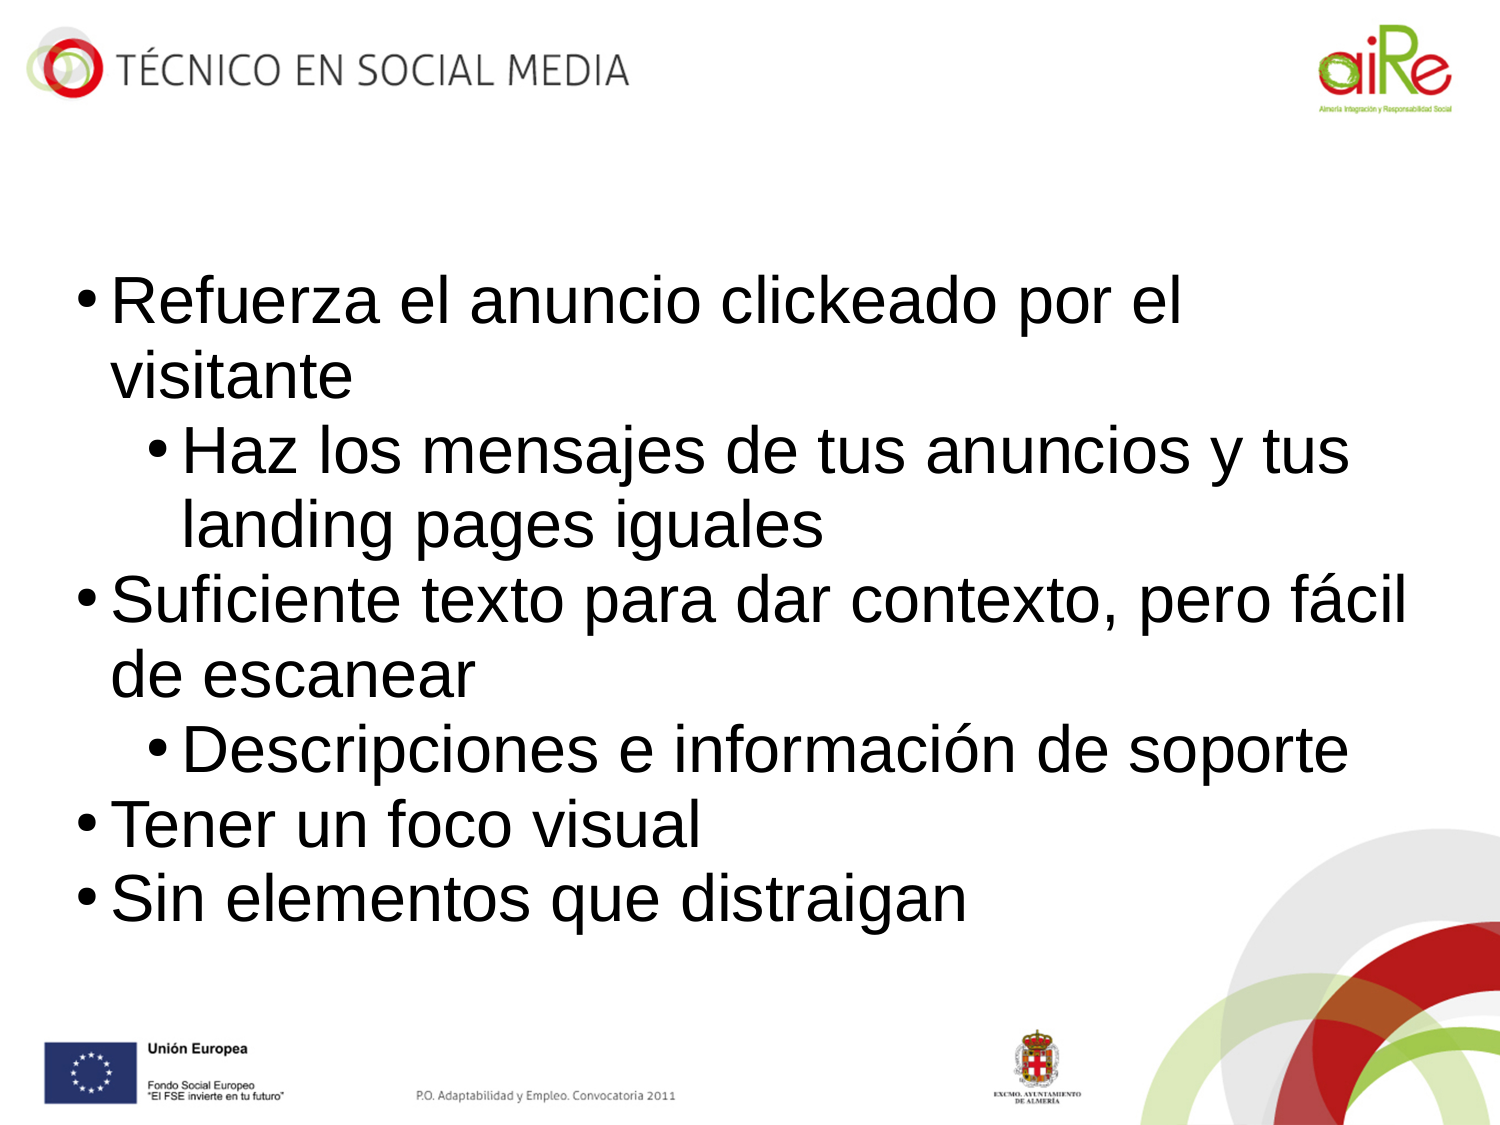

# Refuerza el anuncio clickeado por el visitante
Haz los mensajes de tus anuncios y tus landing pages iguales
Suficiente texto para dar contexto, pero fácil de escanear
Descripciones e información de soporte
Tener un foco visual
Sin elementos que distraigan